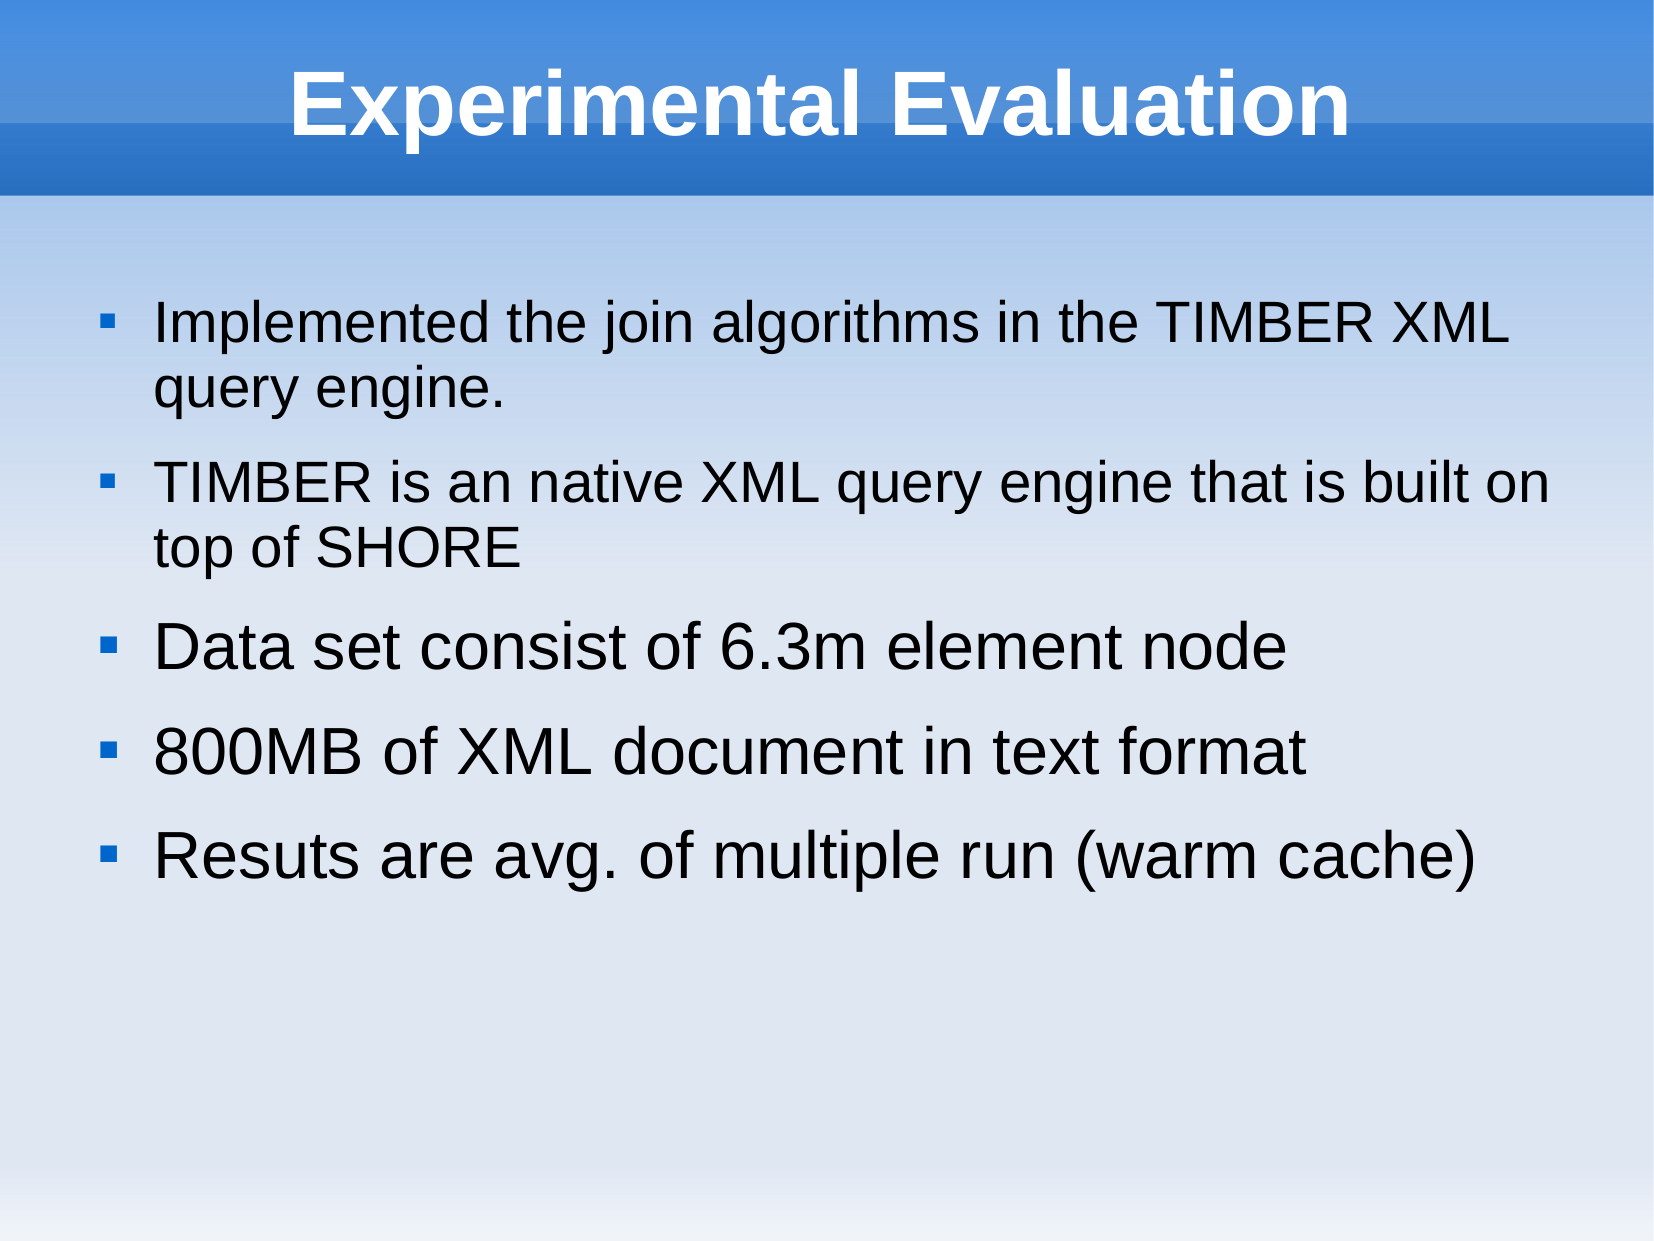

# Experimental Evaluation
Implemented the join algorithms in the TIMBER XML query engine.
TIMBER is an native XML query engine that is built on top of SHORE
Data set consist of 6.3m element node
800MB of XML document in text format
Resuts are avg. of multiple run (warm cache)